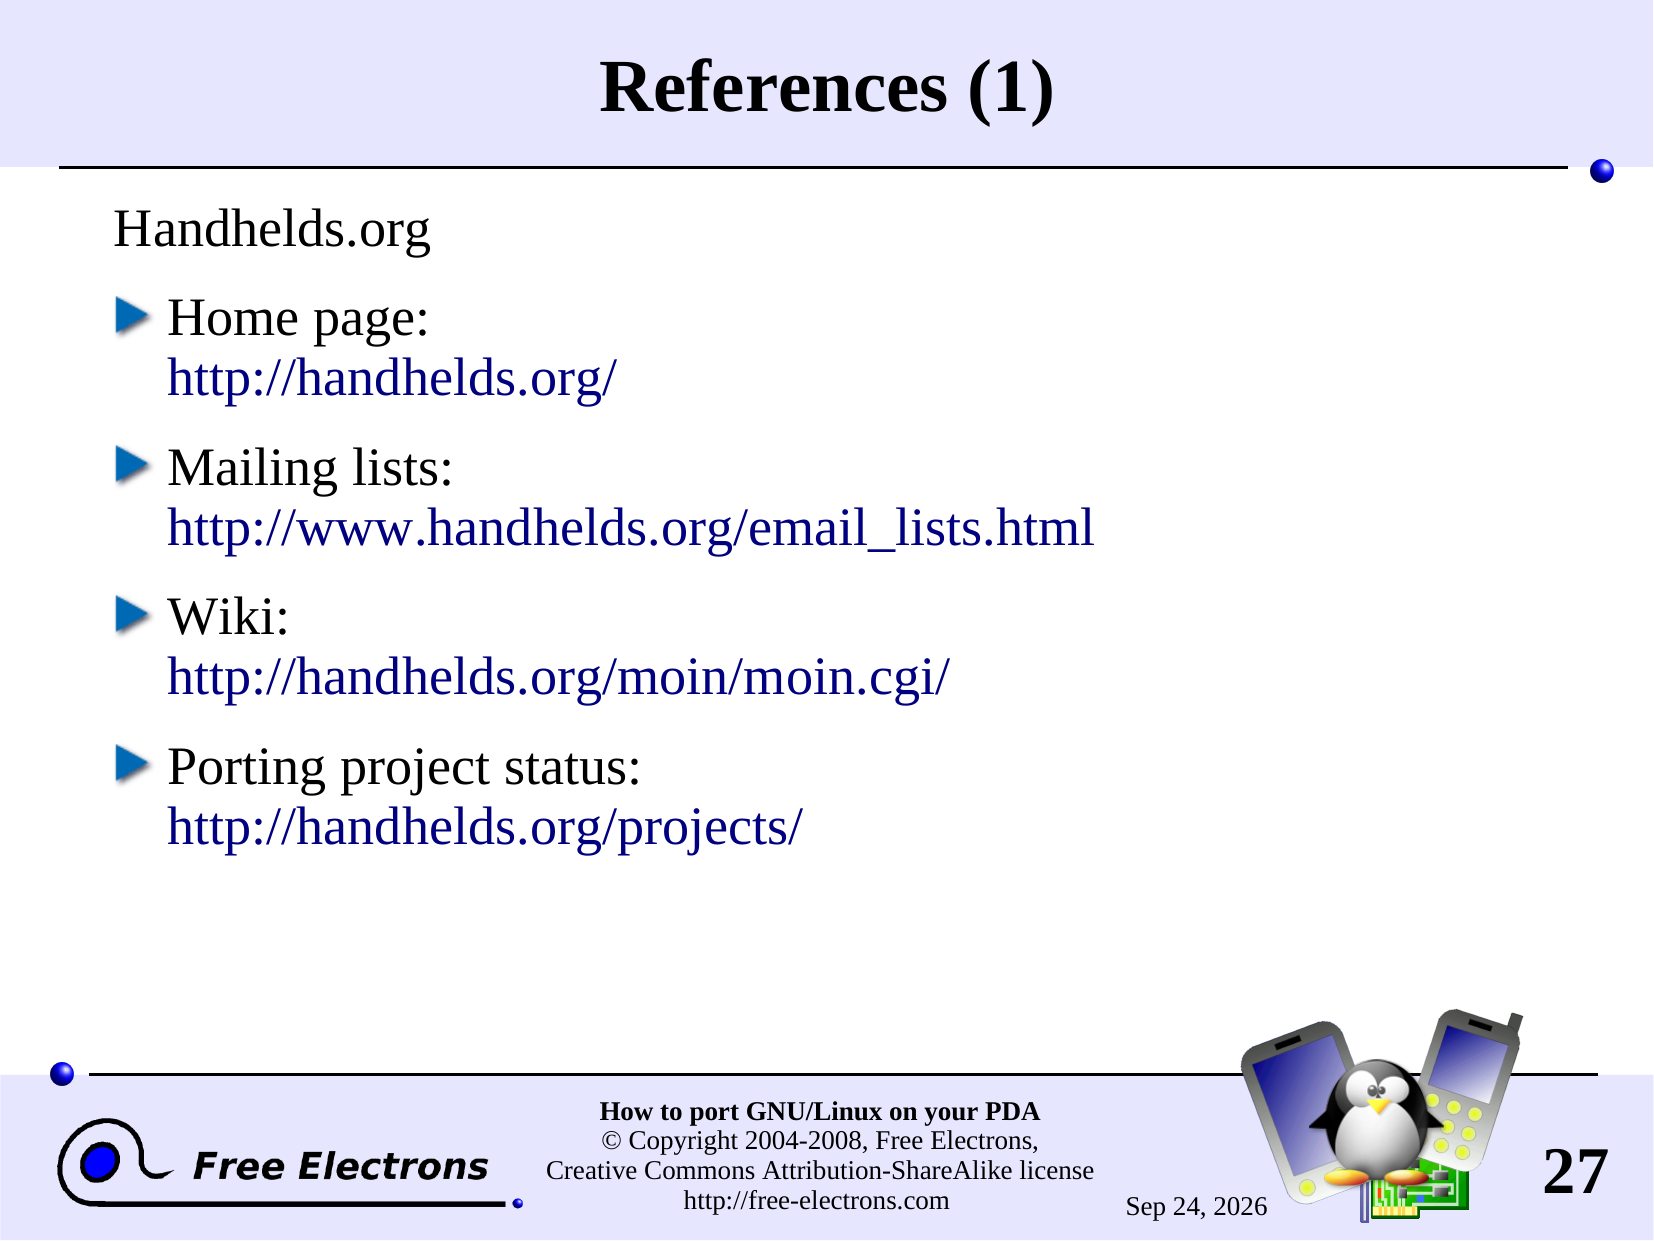

# References (1)
Handhelds.org
Home page:
http://handhelds.org/
Mailing lists:
http://www.handhelds.org/email_lists.html
Wiki:
http://handhelds.org/moin/moin.cgi/
Porting project status:
http://handhelds.org/projects/